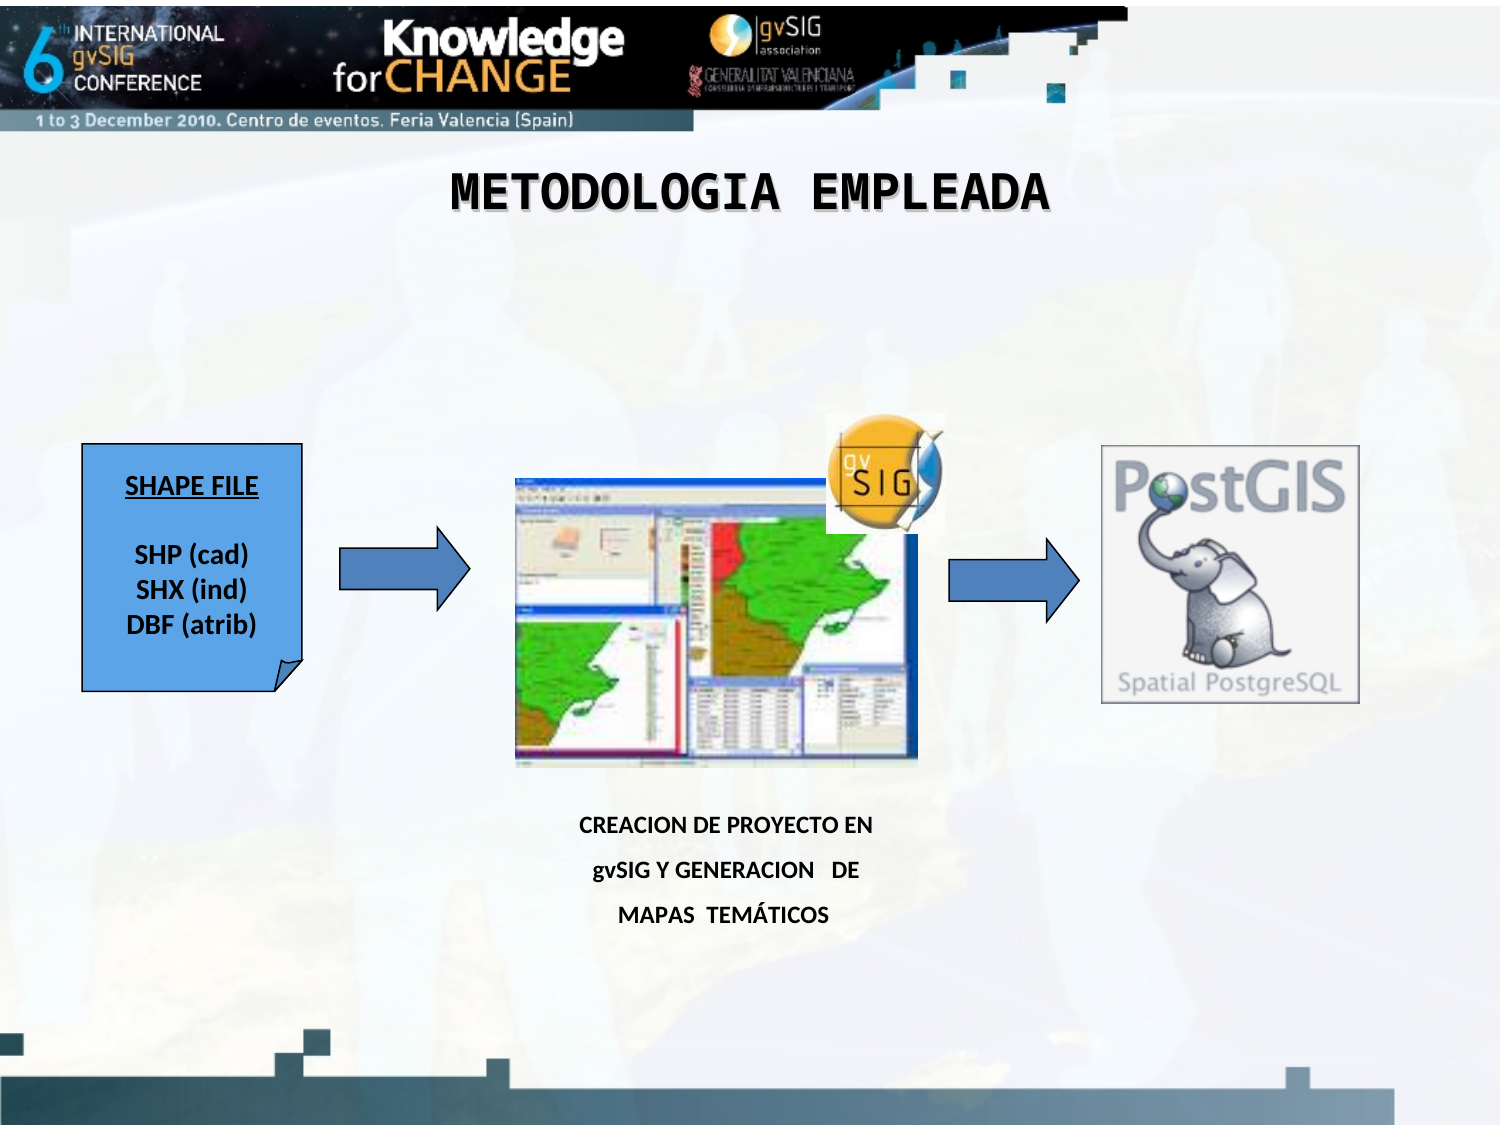

METODOLOGIA EMPLEADA
SHAPE FILE
SHP (cad)
SHX (ind)
DBF (atrib)
CREACION DE PROYECTO EN gvSIG Y GENERACION DE MAPAS TEMÁTICOS